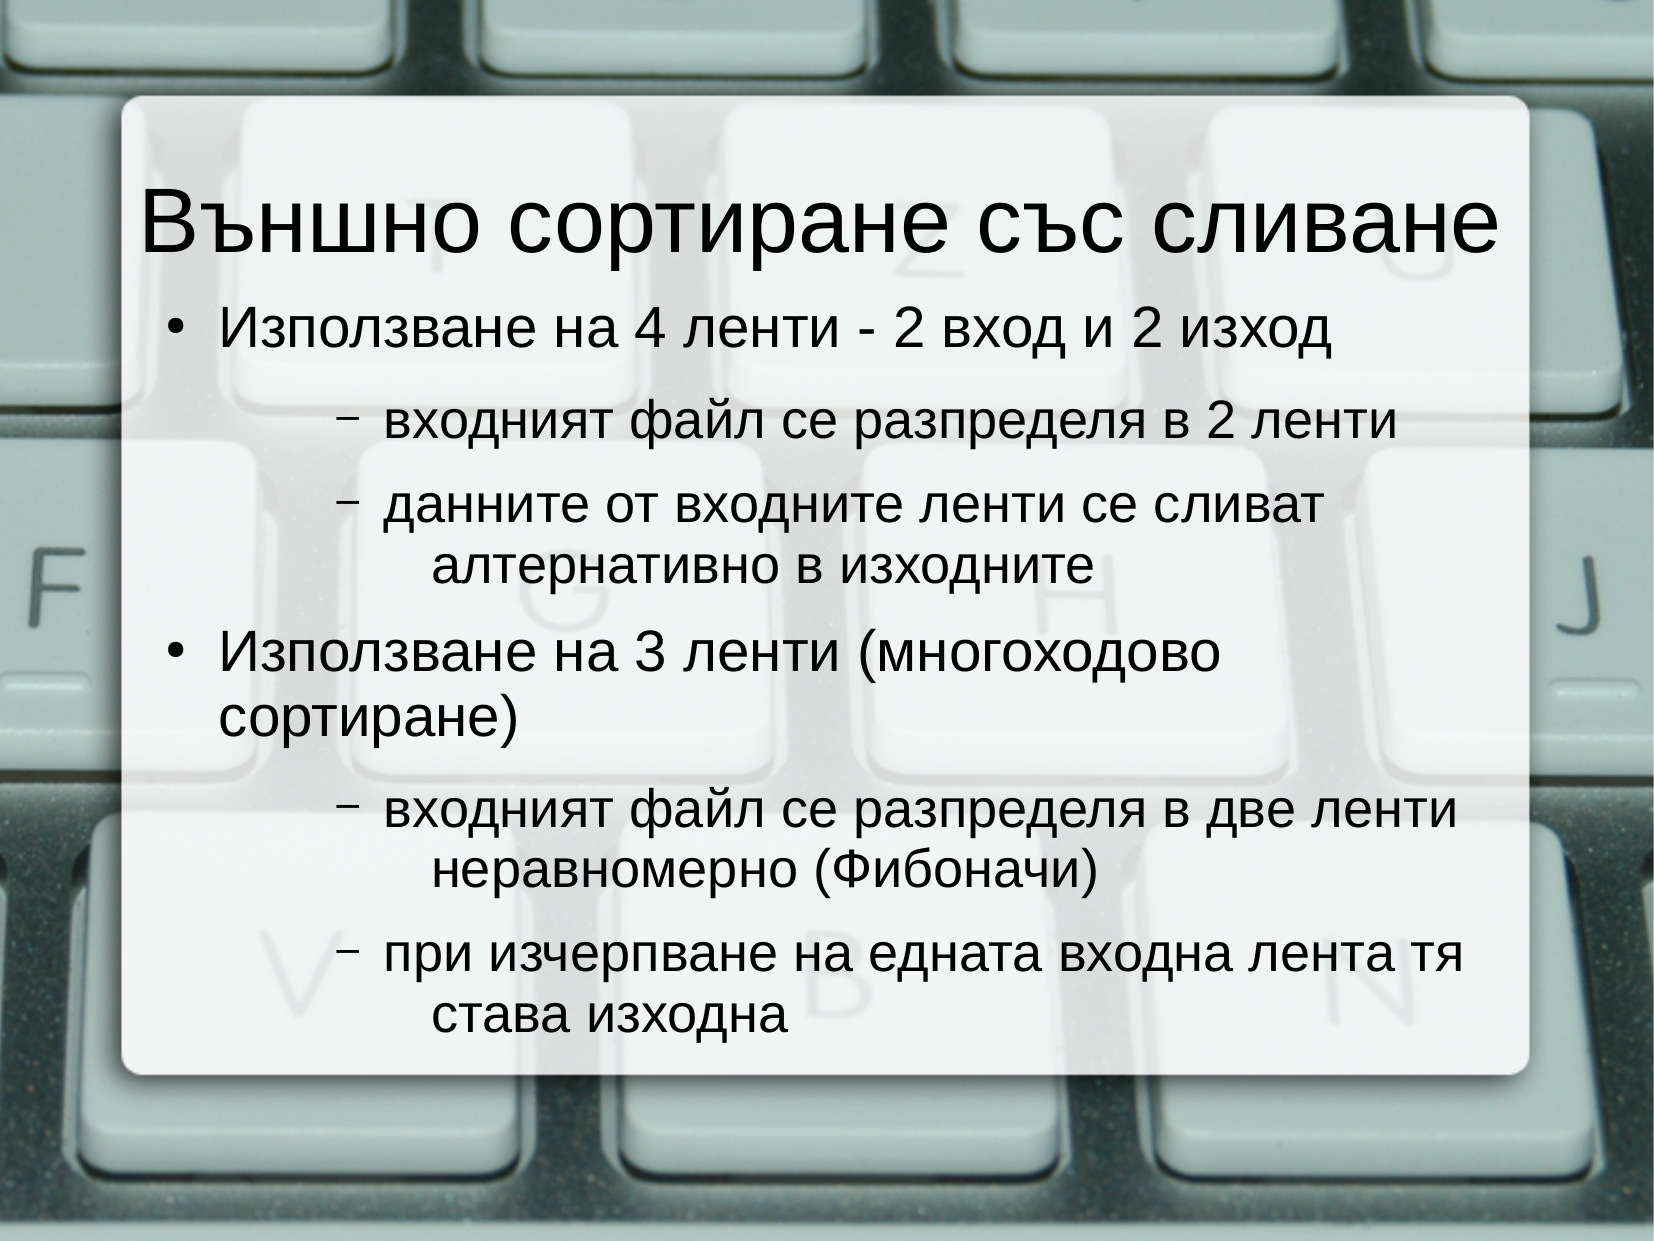

# Външно сортиране със сливане
Използване на 4 ленти - 2 вход и 2 изход
входният файл се разпределя в 2 ленти
данните от входните ленти се сливат алтернативно в изходните
Използване на 3 ленти (многоходово сортиране)
входният файл се разпределя в две ленти неравномерно (Фибоначи)
при изчерпване на едната входна лента тя става изходна